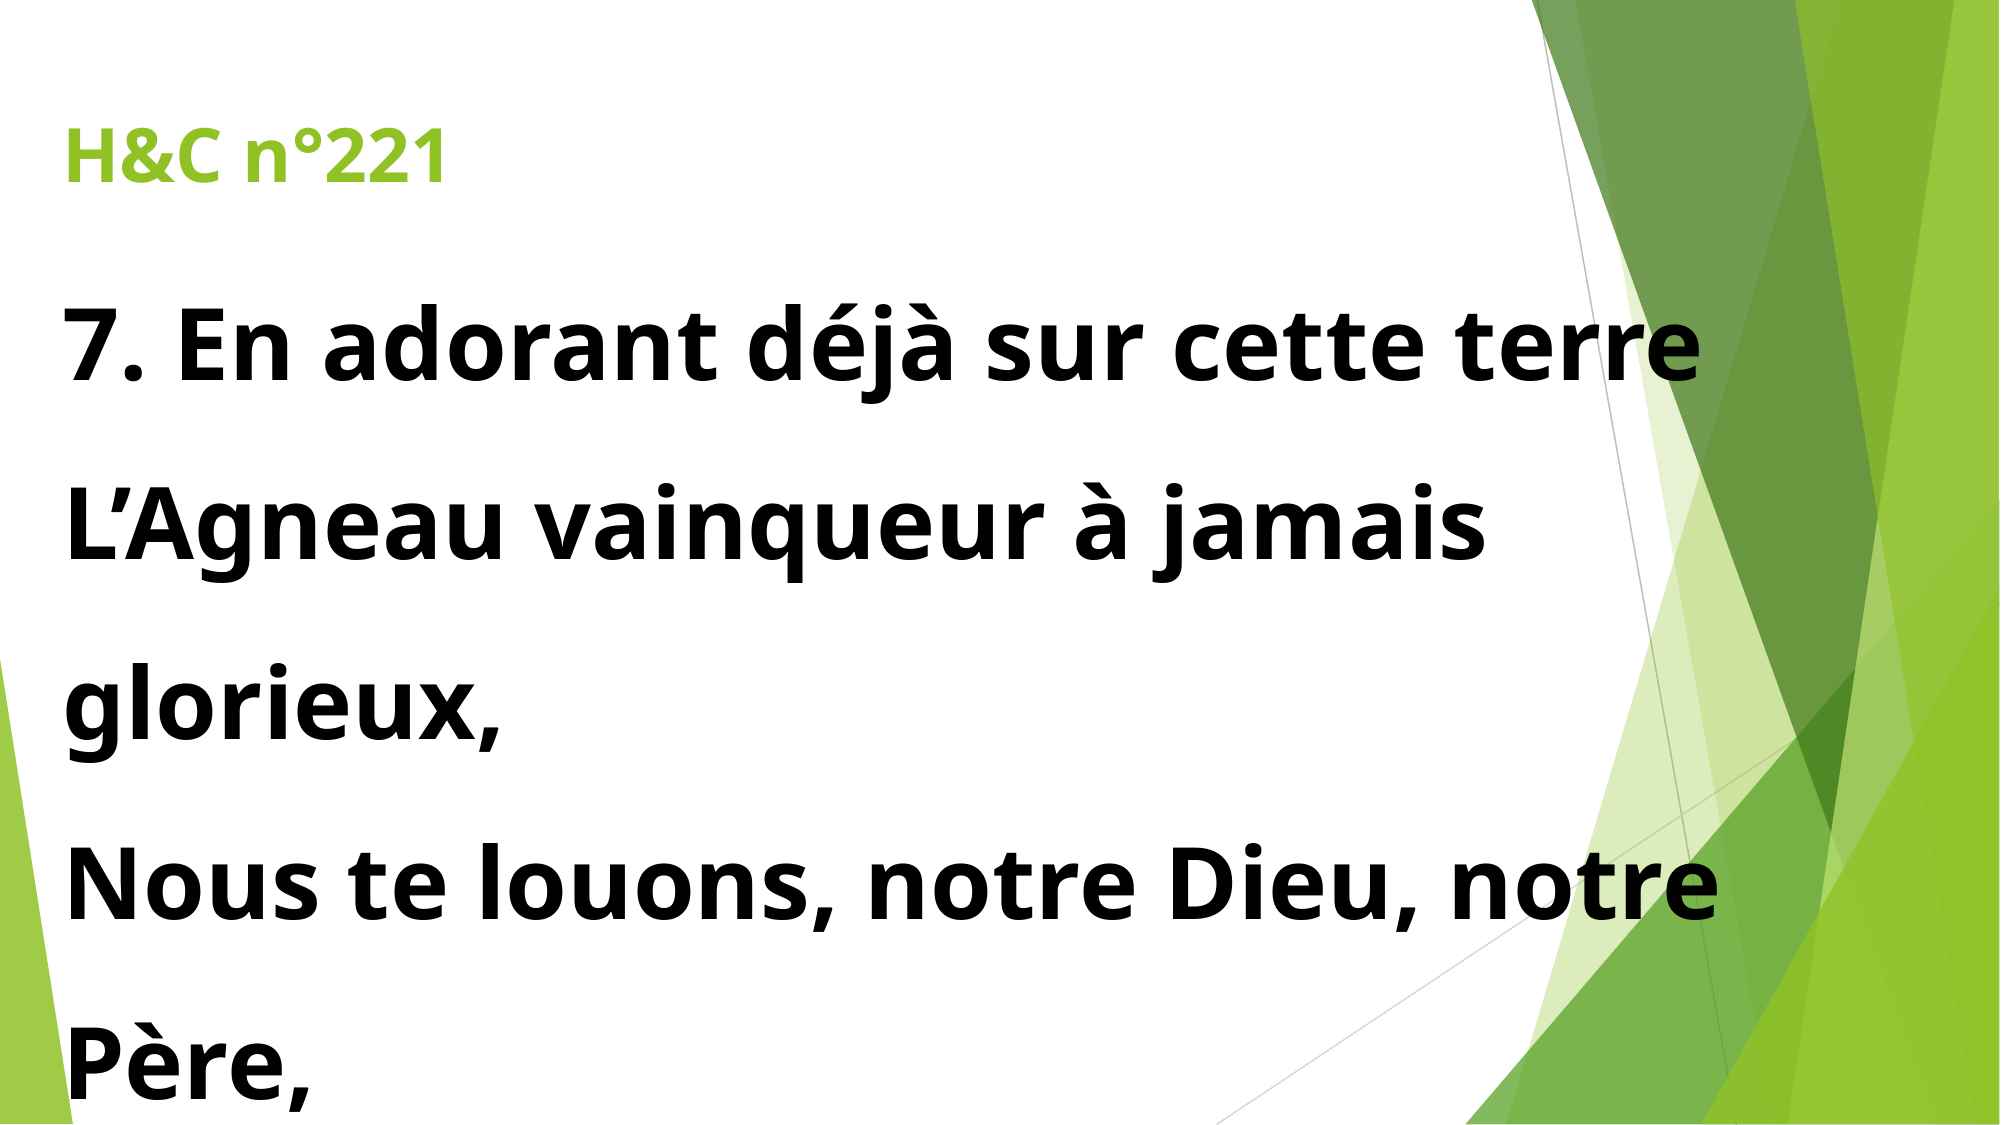

H&C n°221
7. En adorant déjà sur cette terre
L’Agneau vainqueur à jamais glorieux,
Nous te louons, notre Dieu, notre Père,
Pour ton don merveilleux.